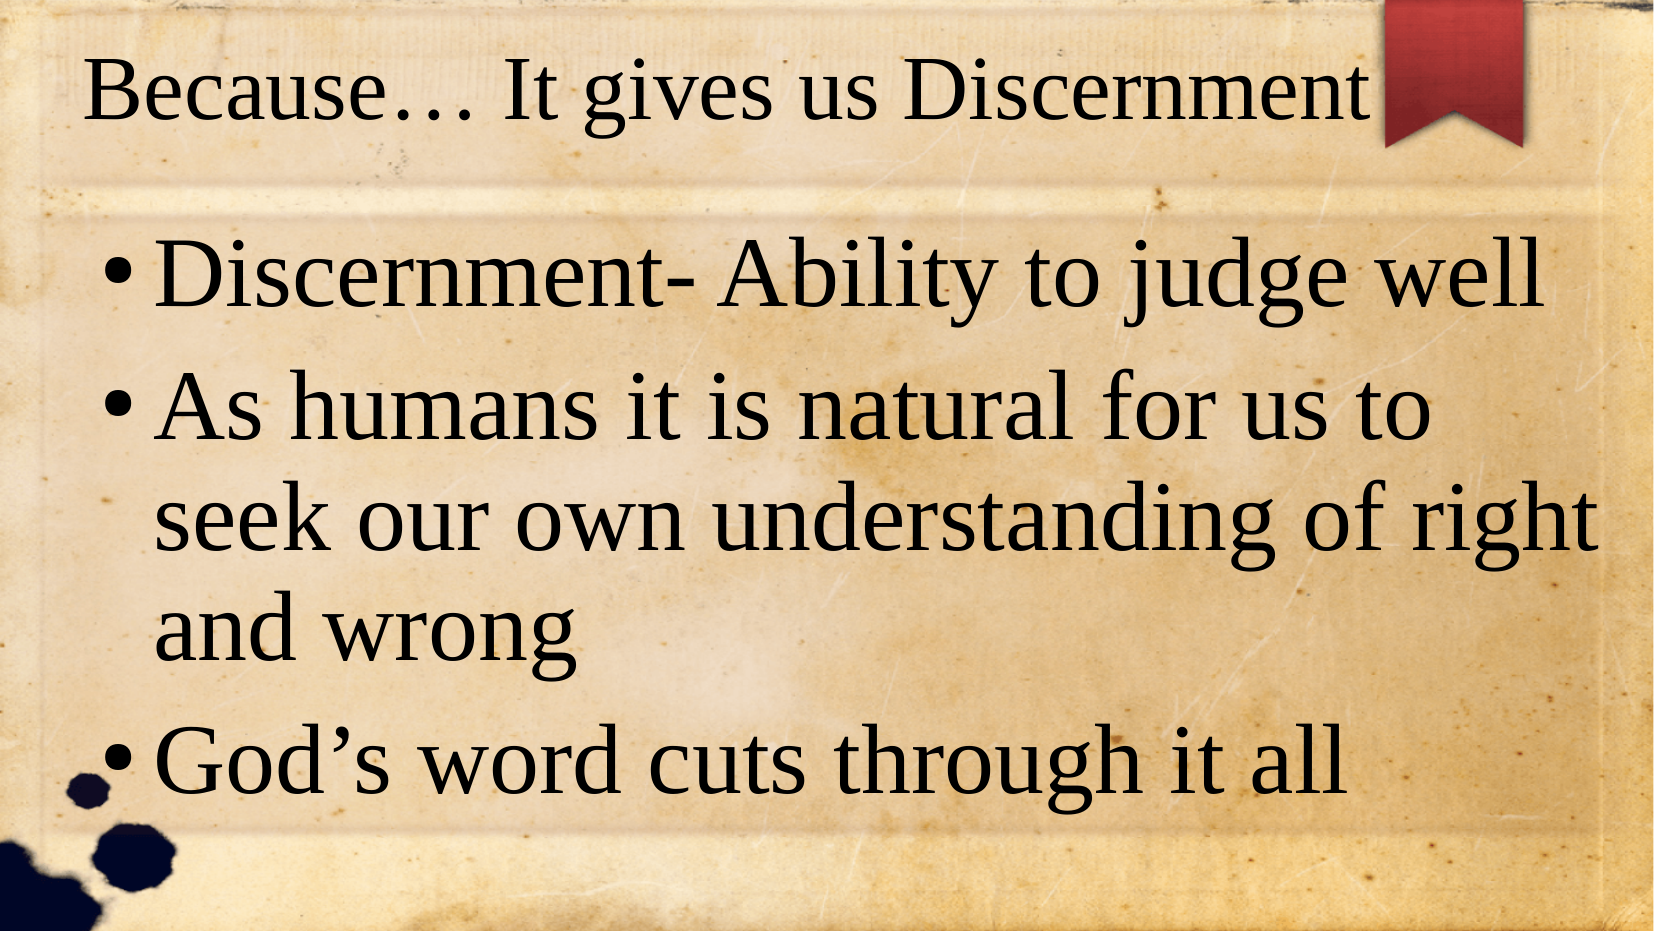

# Because… It gives us Discernment
Discernment- Ability to judge well
As humans it is natural for us to seek our own understanding of right and wrong
God’s word cuts through it all